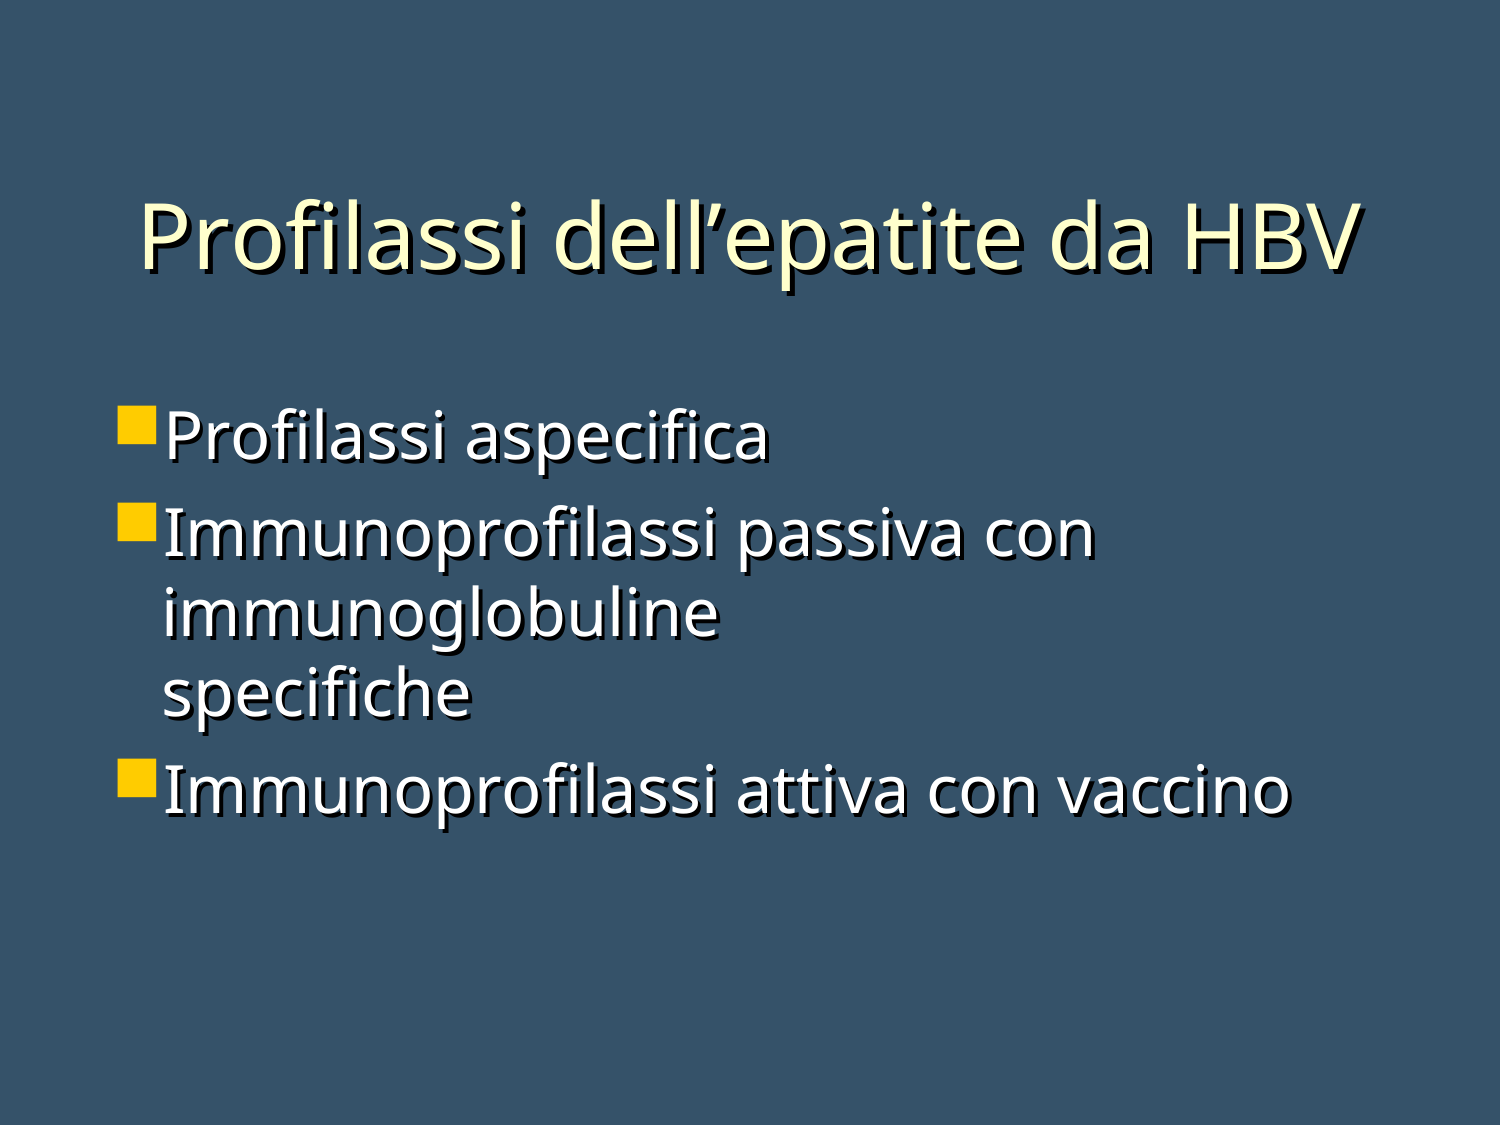

Profilassi dell’epatite da HBV
Profilassi aspecifica
Immunoprofilassi passiva con immunoglobuline
specifiche
Immunoprofilassi attiva con vaccino